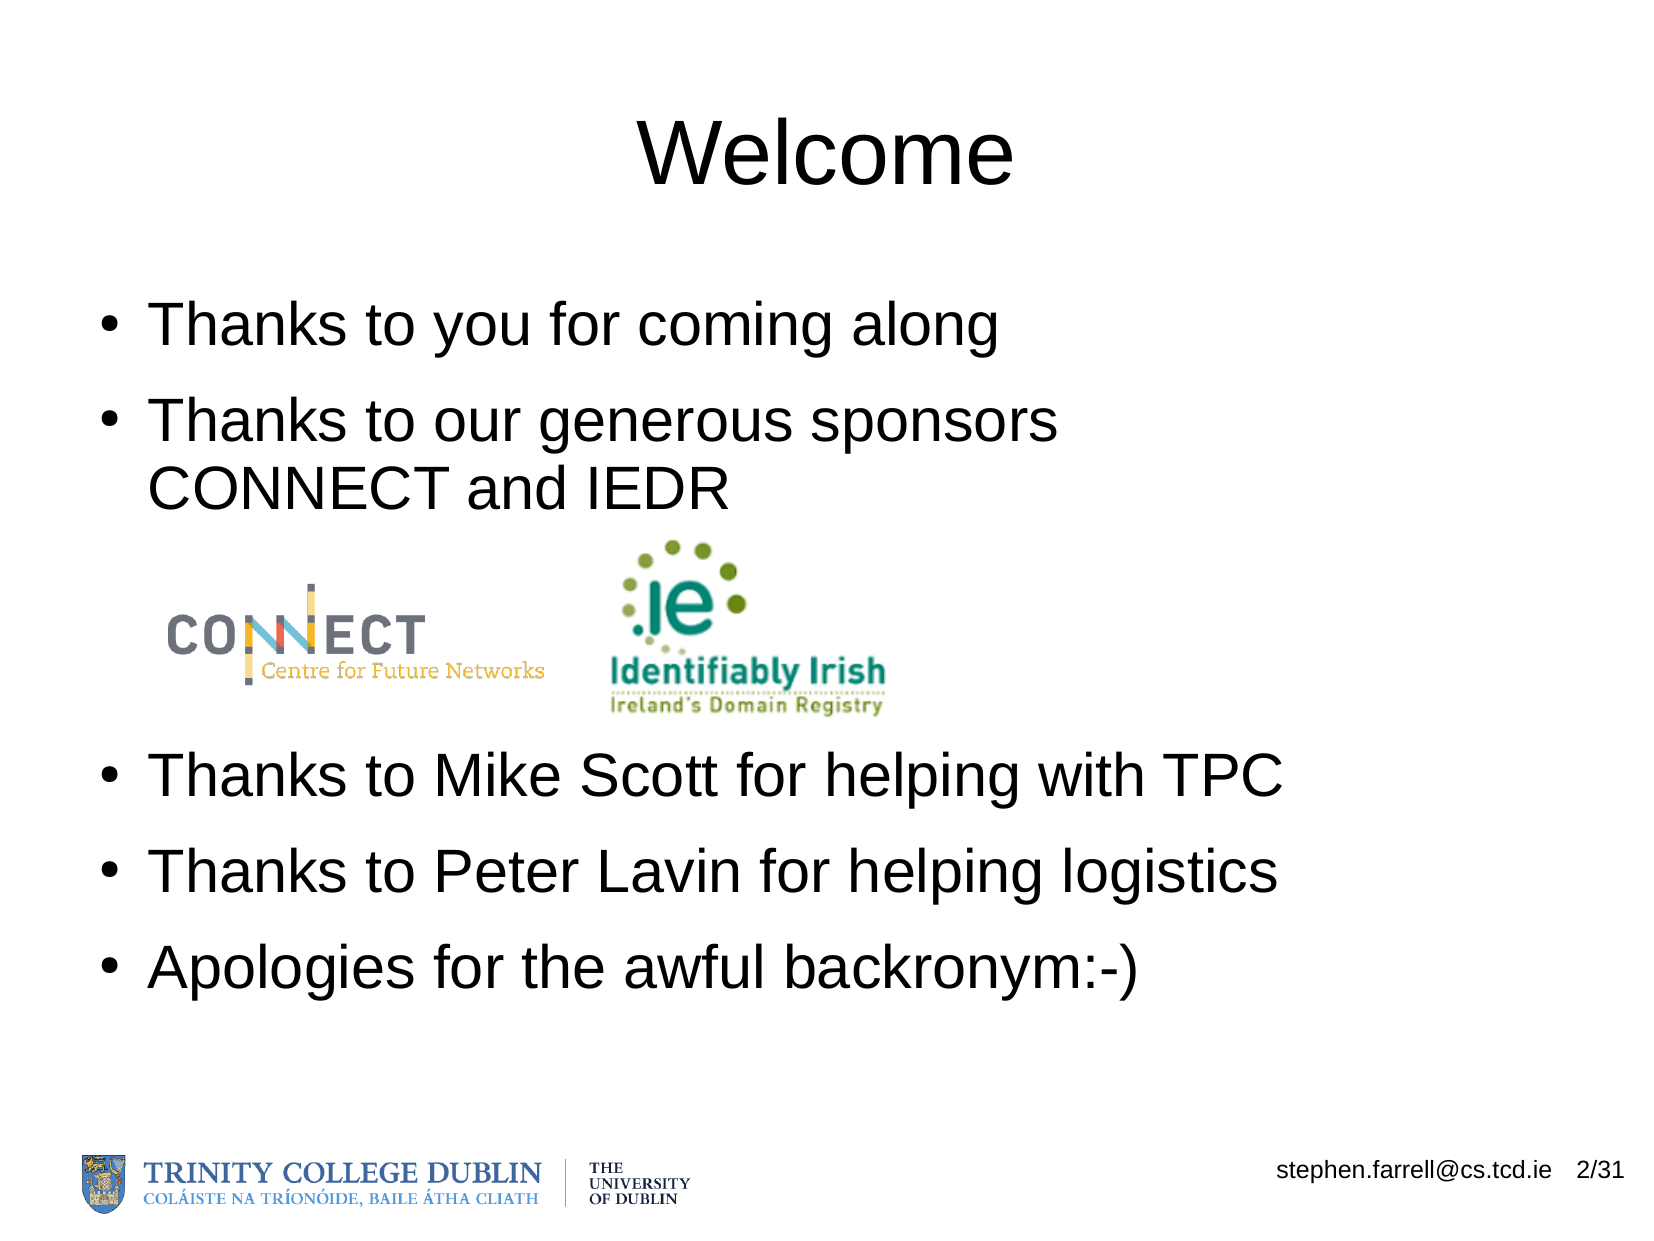

Welcome
# Thanks to you for coming along
Thanks to our generous sponsors
CONNECT and IEDR
Thanks to Mike Scott for helping with TPC
Thanks to Peter Lavin for helping logistics
Apologies for the awful backronym:-)